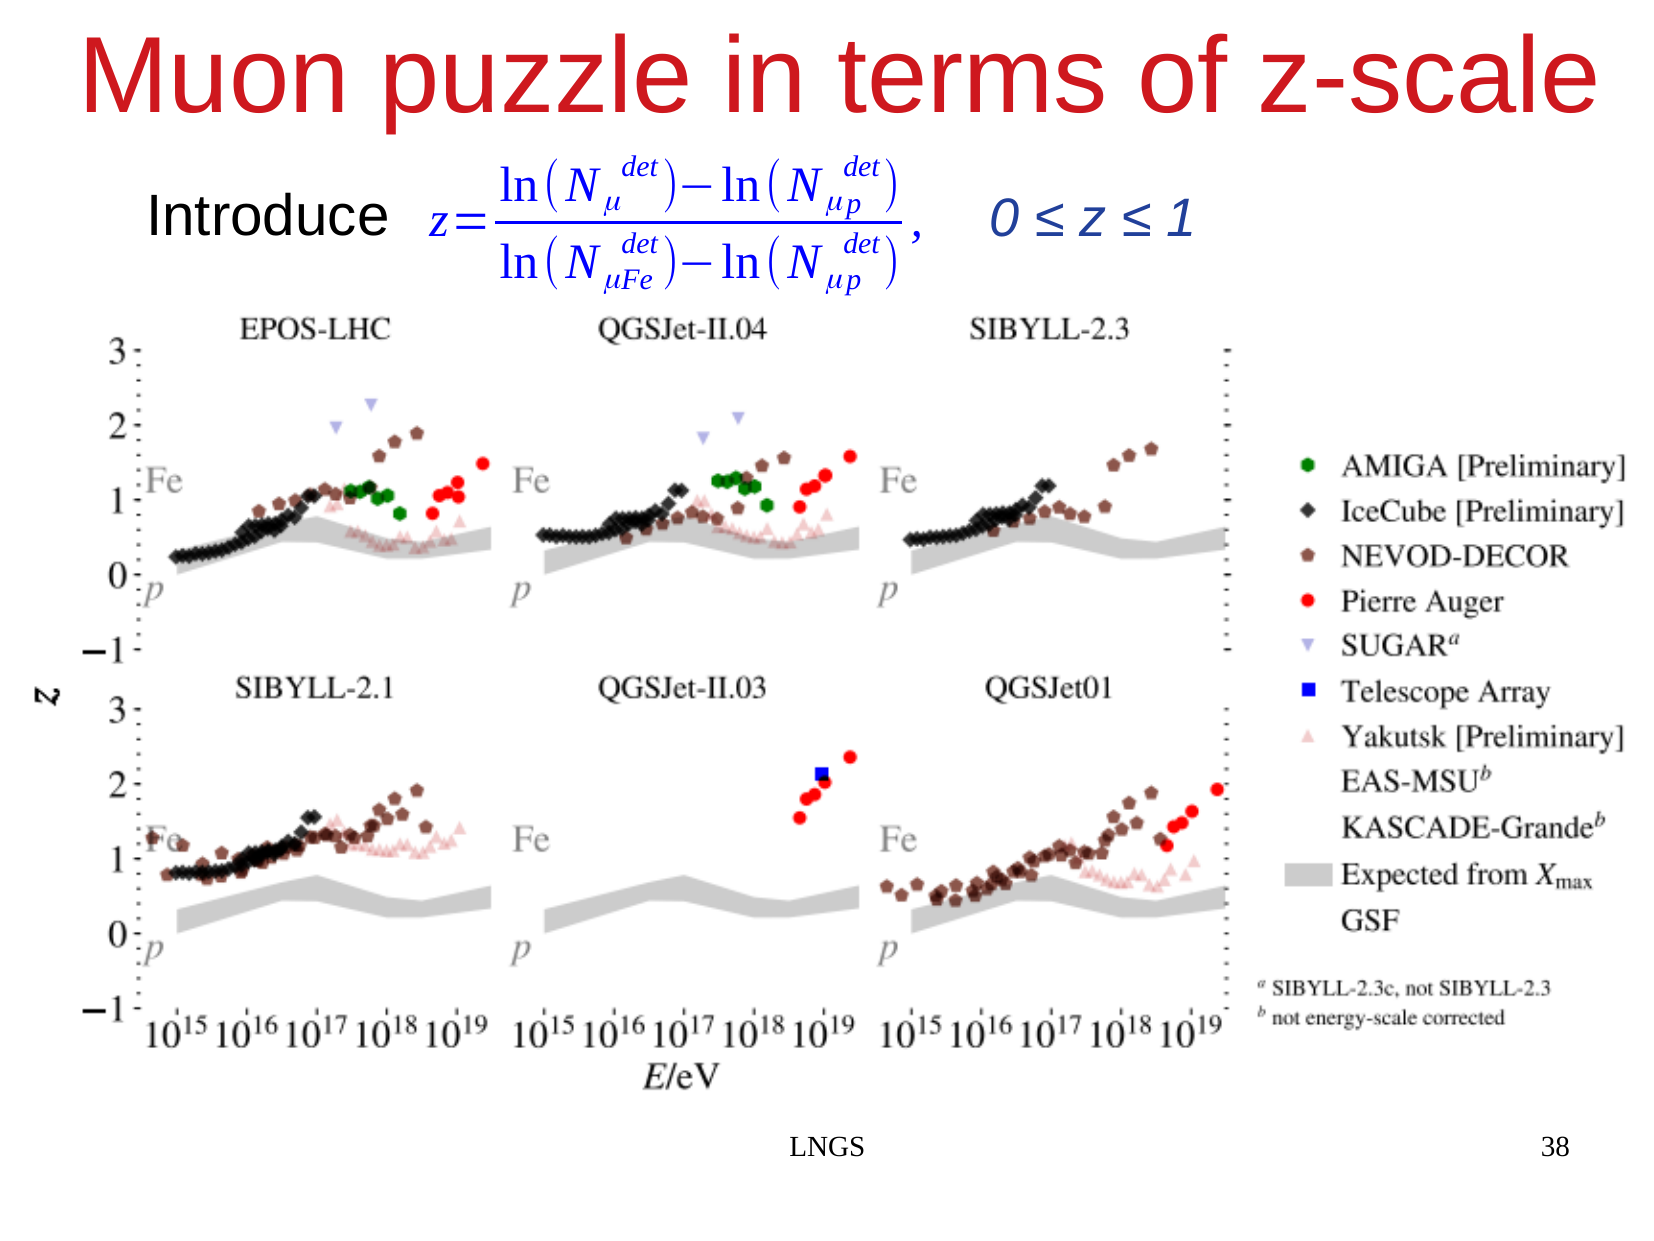

# Muon puzzle in terms of z-scale
Introduce
 0 ≤ z ≤ 1
LNGS
38